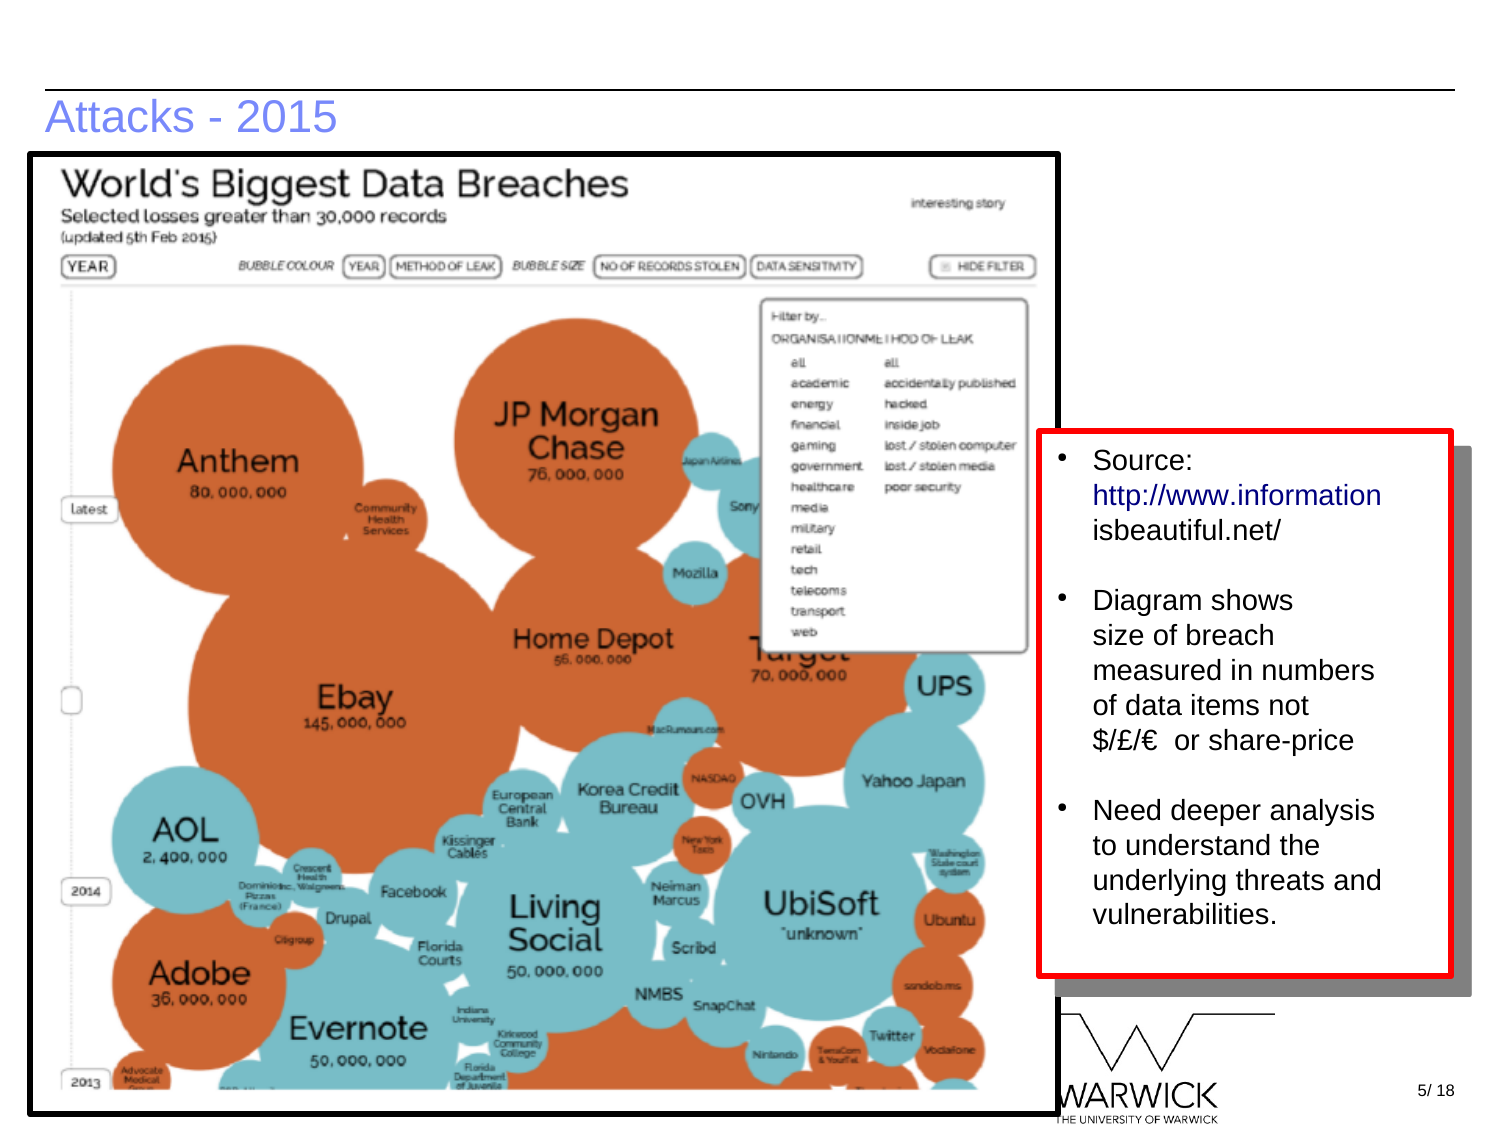

# Attacks - 2015
Source:
http://www.information
isbeautiful.net/
Diagram shows
size of breach
measured in numbers
of data items not
$/£/€ or share-price
Need deeper analysis
to understand the
underlying threats and
vulnerabilities.